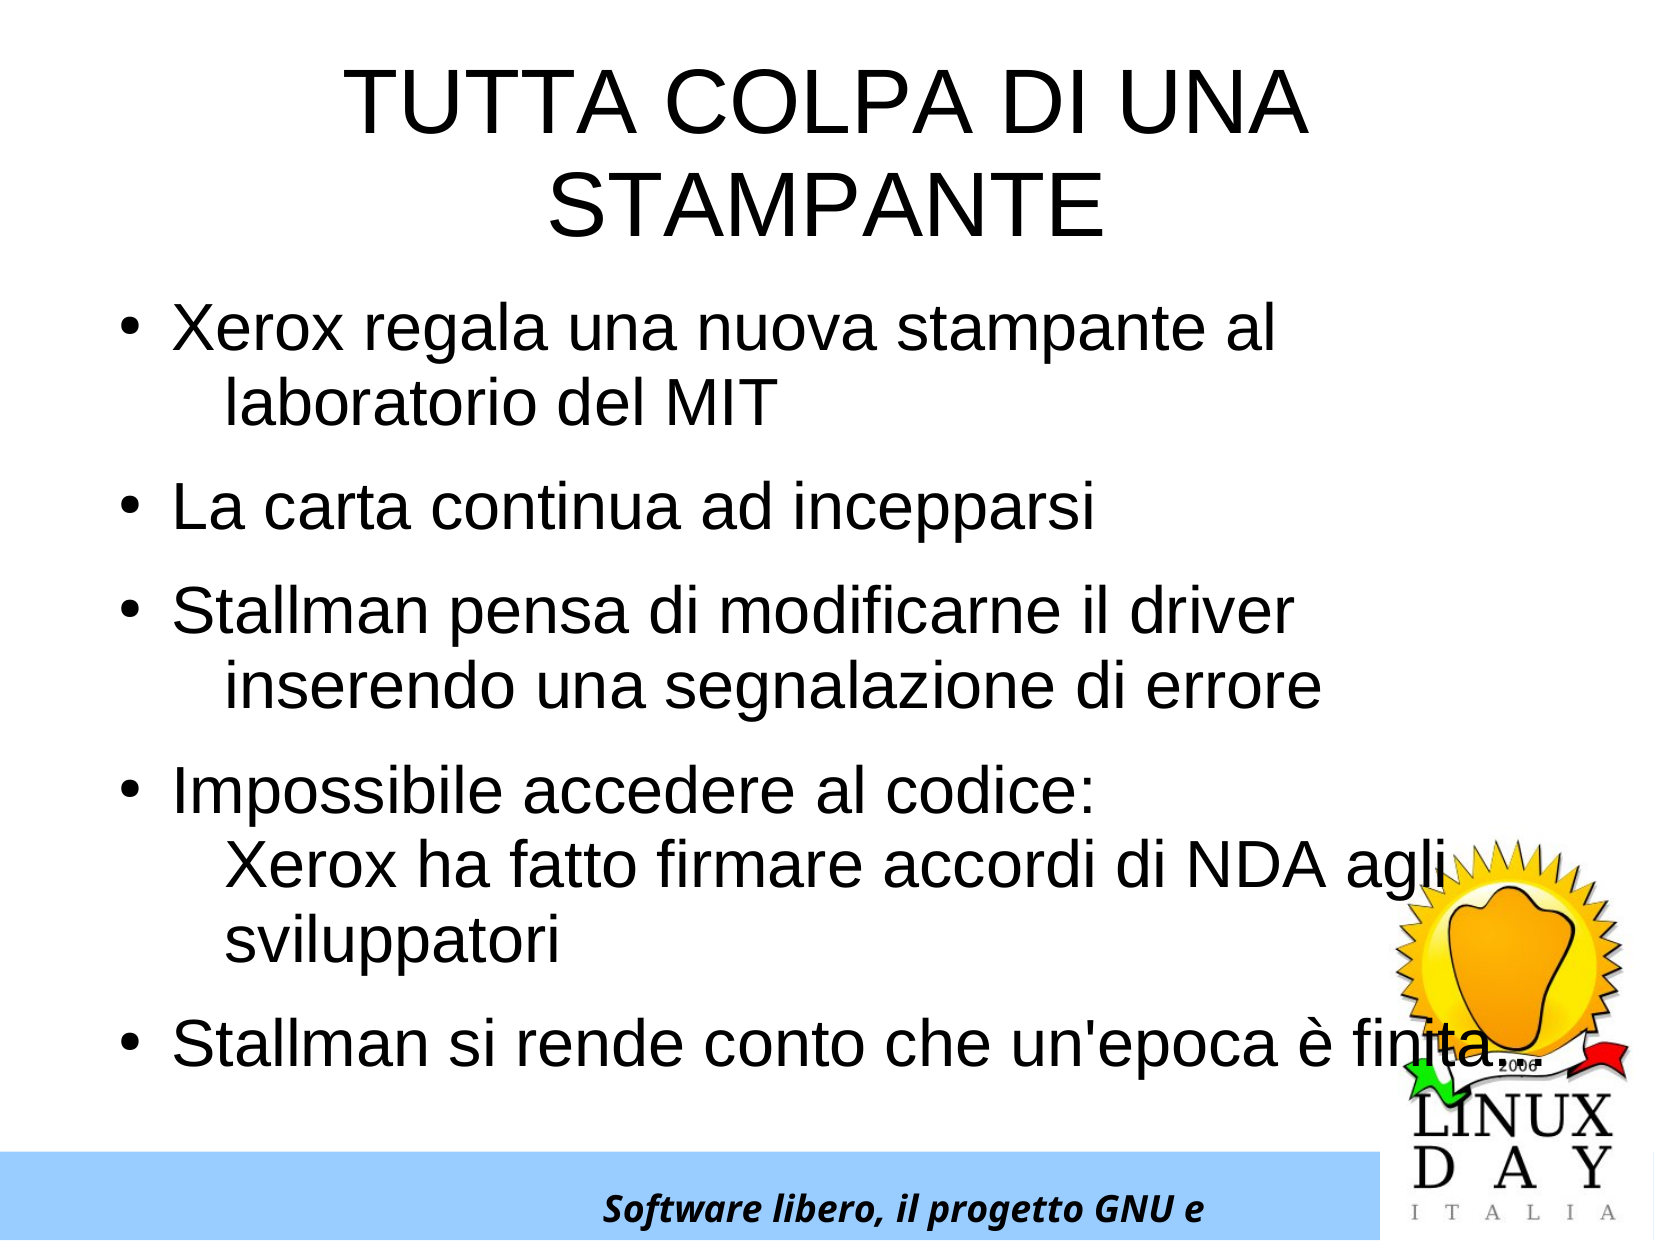

# TUTTA COLPA DI UNA STAMPANTE
Xerox regala una nuova stampante al laboratorio del MIT
La carta continua ad incepparsi
Stallman pensa di modificarne il driver inserendo una segnalazione di errore
Impossibile accedere al codice:
Xerox ha fatto firmare accordi di NDA agli sviluppatori
Stallman si rende conto che un'epoca è finita...
Software libero, il progetto GNU e Linux